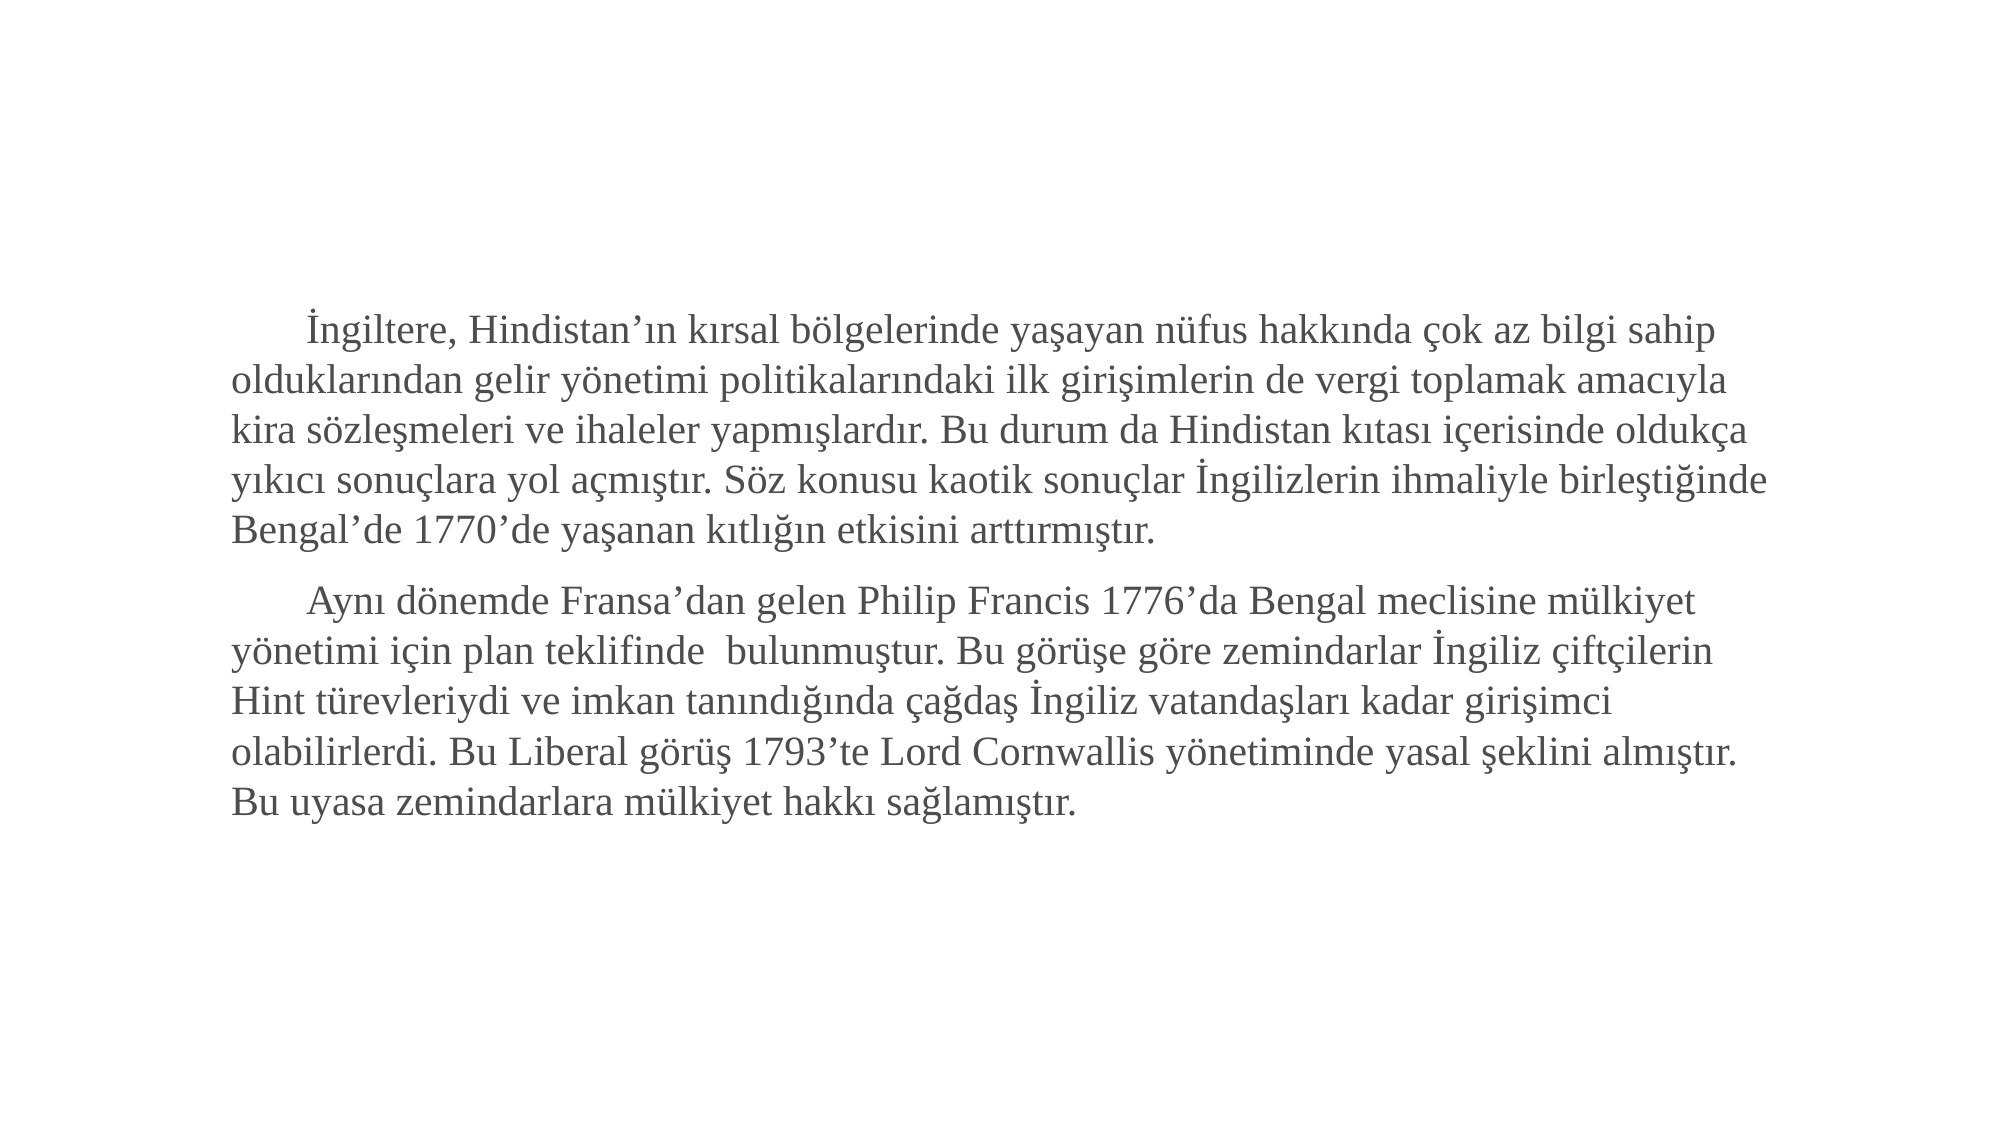

# İngiltere, Hindistan’ın kırsal bölgelerinde yaşayan nüfus hakkında çok az bilgi sahip olduklarından gelir yönetimi politikalarındaki ilk girişimlerin de vergi toplamak amacıyla kira sözleşmeleri ve ihaleler yapmışlardır. Bu durum da Hindistan kıtası içerisinde oldukça yıkıcı sonuçlara yol açmıştır. Söz konusu kaotik sonuçlar İngilizlerin ihmaliyle birleştiğinde Bengal’de 1770’de yaşanan kıtlığın etkisini arttırmıştır.
	Aynı dönemde Fransa’dan gelen Philip Francis 1776’da Bengal meclisine mülkiyet yönetimi için plan teklifinde bulunmuştur. Bu görüşe göre zemindarlar İngiliz çiftçilerin Hint türevleriydi ve imkan tanındığında çağdaş İngiliz vatandaşları kadar girişimci olabilirlerdi. Bu Liberal görüş 1793’te Lord Cornwallis yönetiminde yasal şeklini almıştır. Bu uyasa zemindarlara mülkiyet hakkı sağlamıştır.